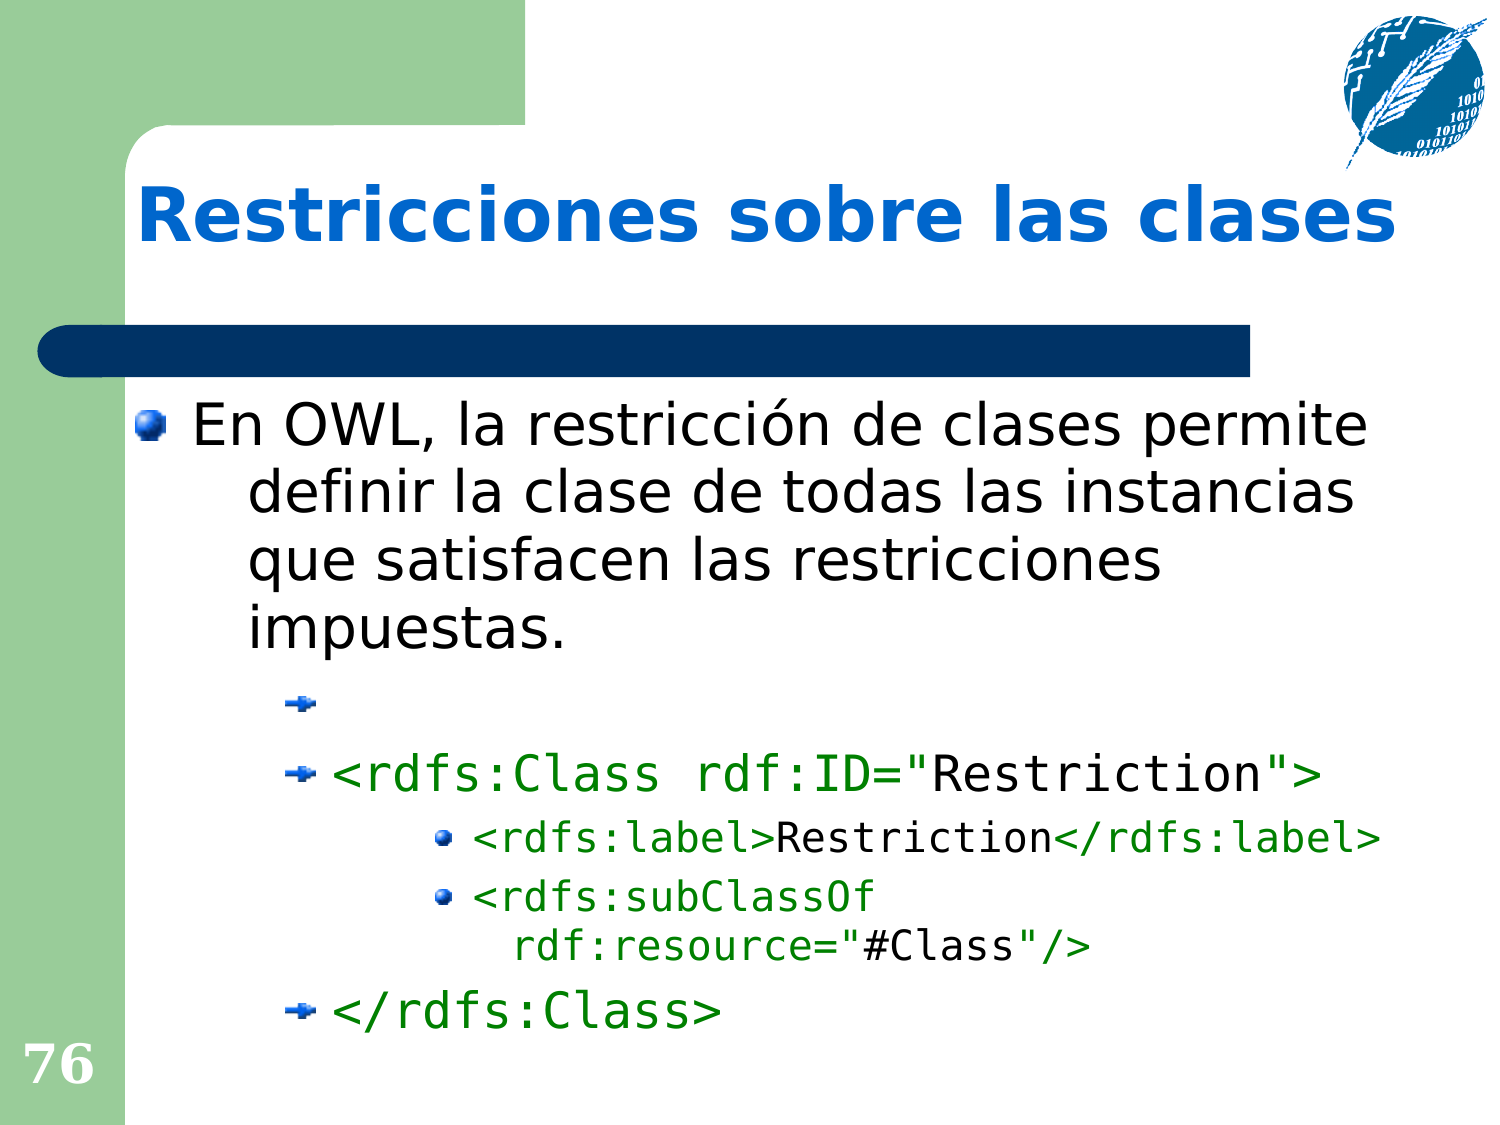

# Restricciones sobre las clases
En OWL, la restricción de clases permite definir la clase de todas las instancias que satisfacen las restricciones impuestas.
<rdfs:Class rdf:ID="Restriction">
<rdfs:label>Restriction</rdfs:label>
<rdfs:subClassOf rdf:resource="#Class"/>
</rdfs:Class>
76